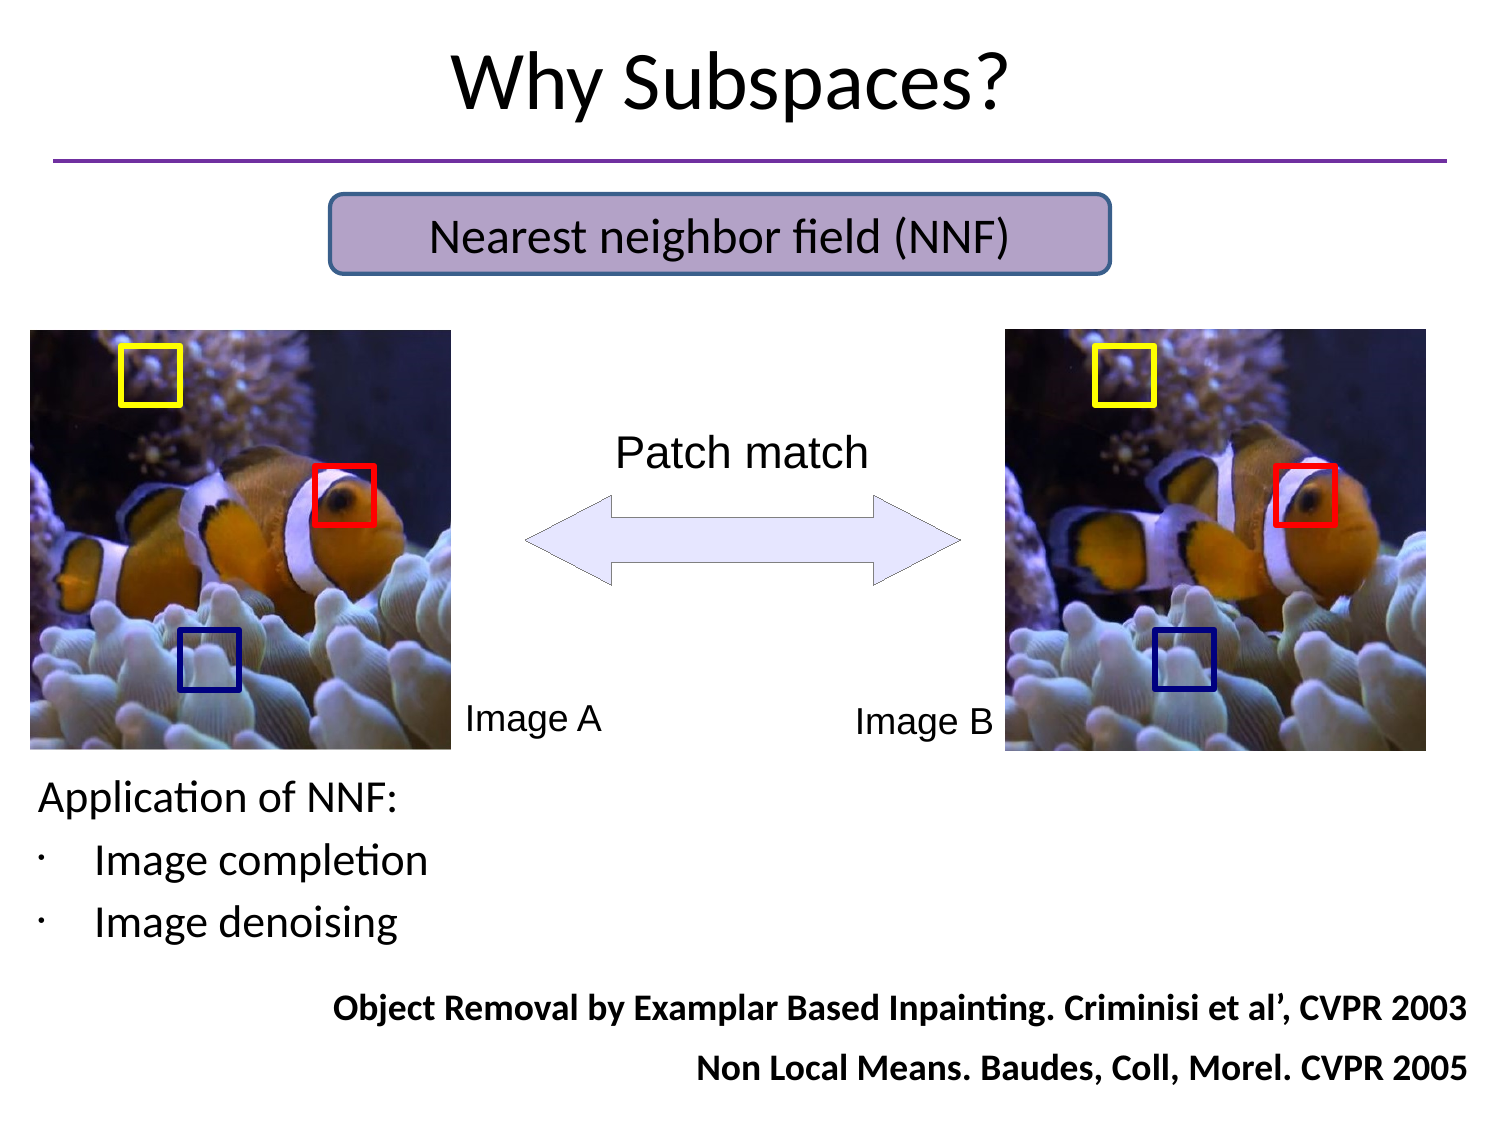

# Why Subspaces?
Nearest neighbor field (NNF)
Patch match
Image A
Image B
Application of NNF:
Image completion
Image denoising
 Object Removal by Examplar Based Inpainting. Criminisi et al’, CVPR 2003
Non Local Means. Baudes, Coll, Morel. CVPR 2005